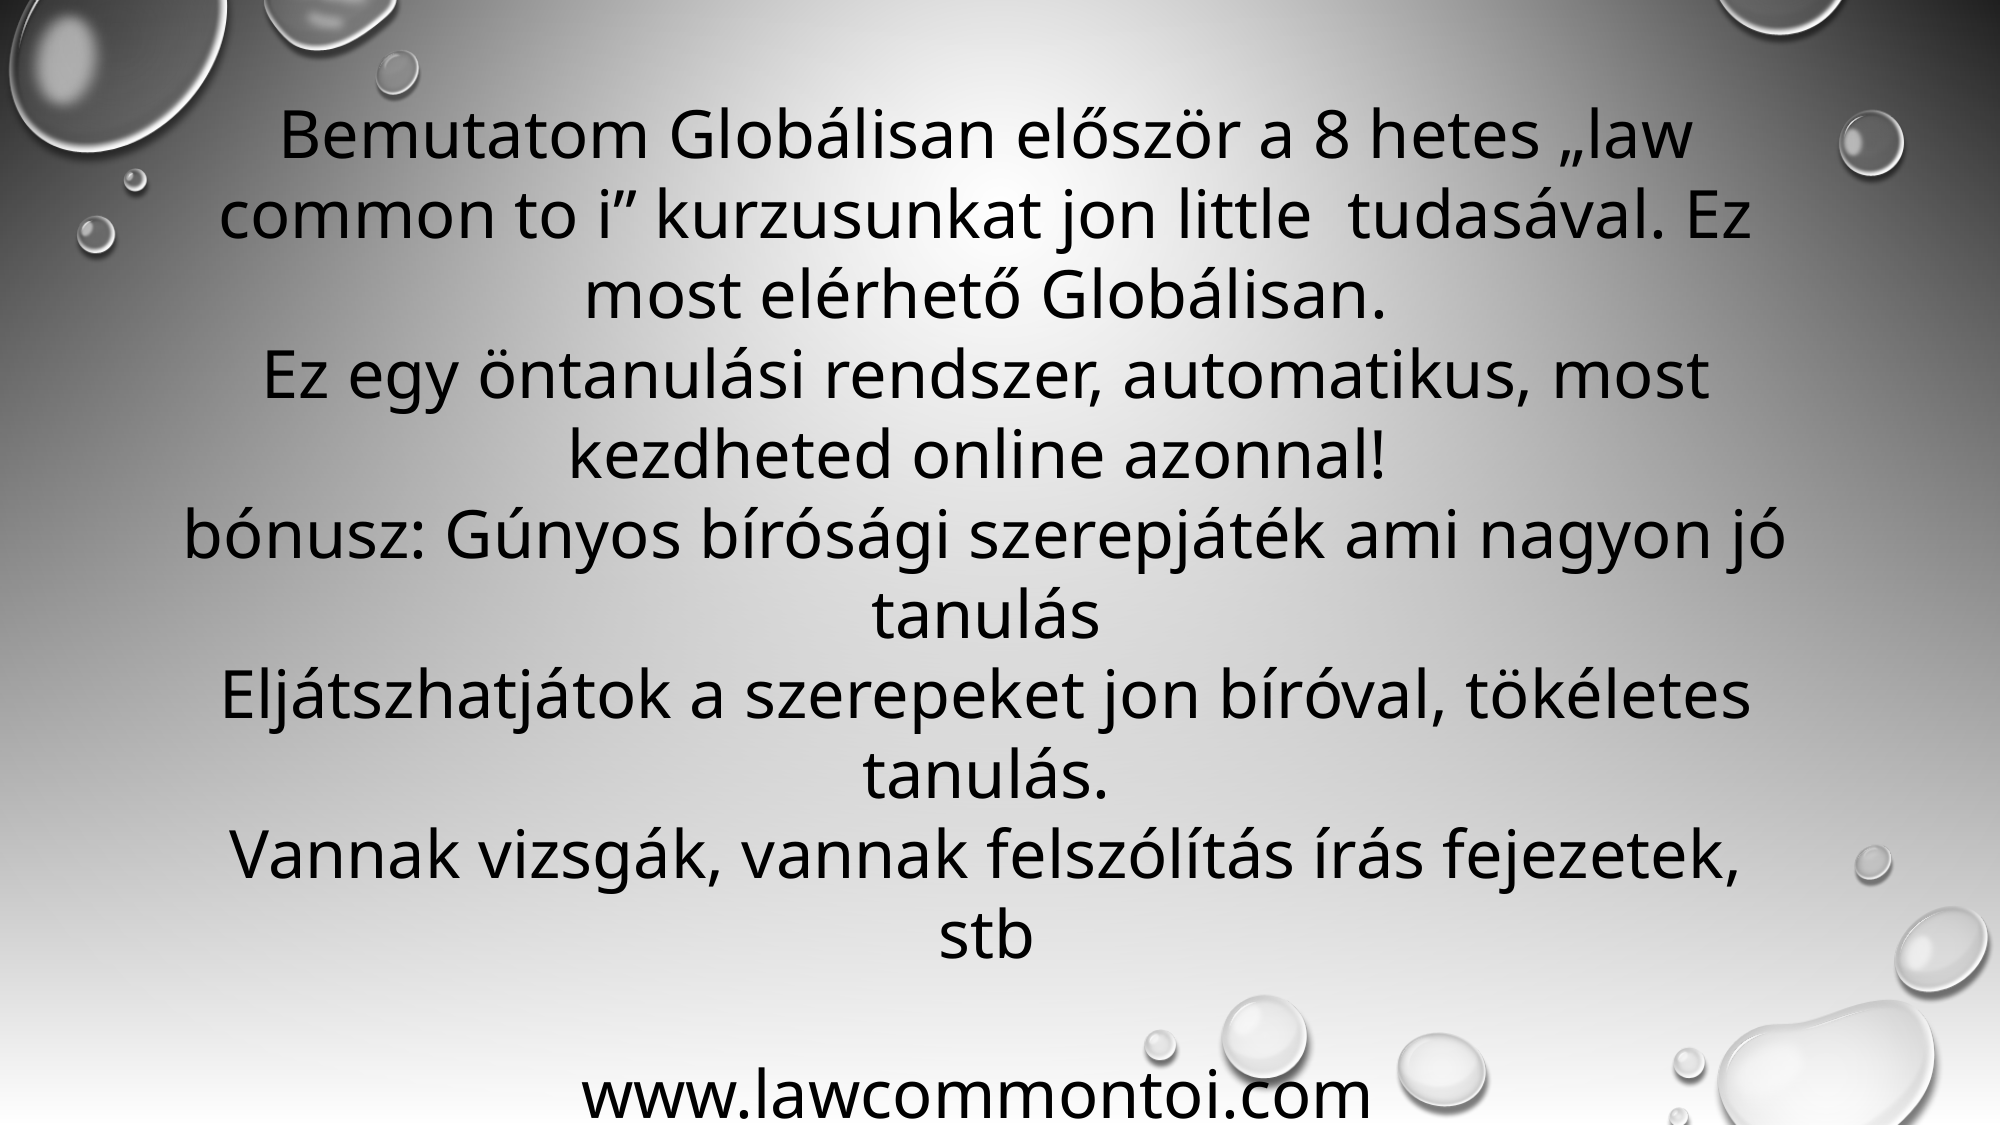

Bemutatom Globálisan először a 8 hetes „law common to i” kurzusunkat jon little tudasával. Ez most elérhető Globálisan.
Ez egy öntanulási rendszer, automatikus, most kezdheted online azonnal!
bónusz: Gúnyos bírósági szerepjáték ami nagyon jó tanulás
Eljátszhatjátok a szerepeket jon bíróval, tökéletes tanulás.
Vannak vizsgák, vannak felszólítás írás fejezetek, stb
www.lawcommontoi.com
Ez a képzés most elérhető számodra, nagyon jó információk.